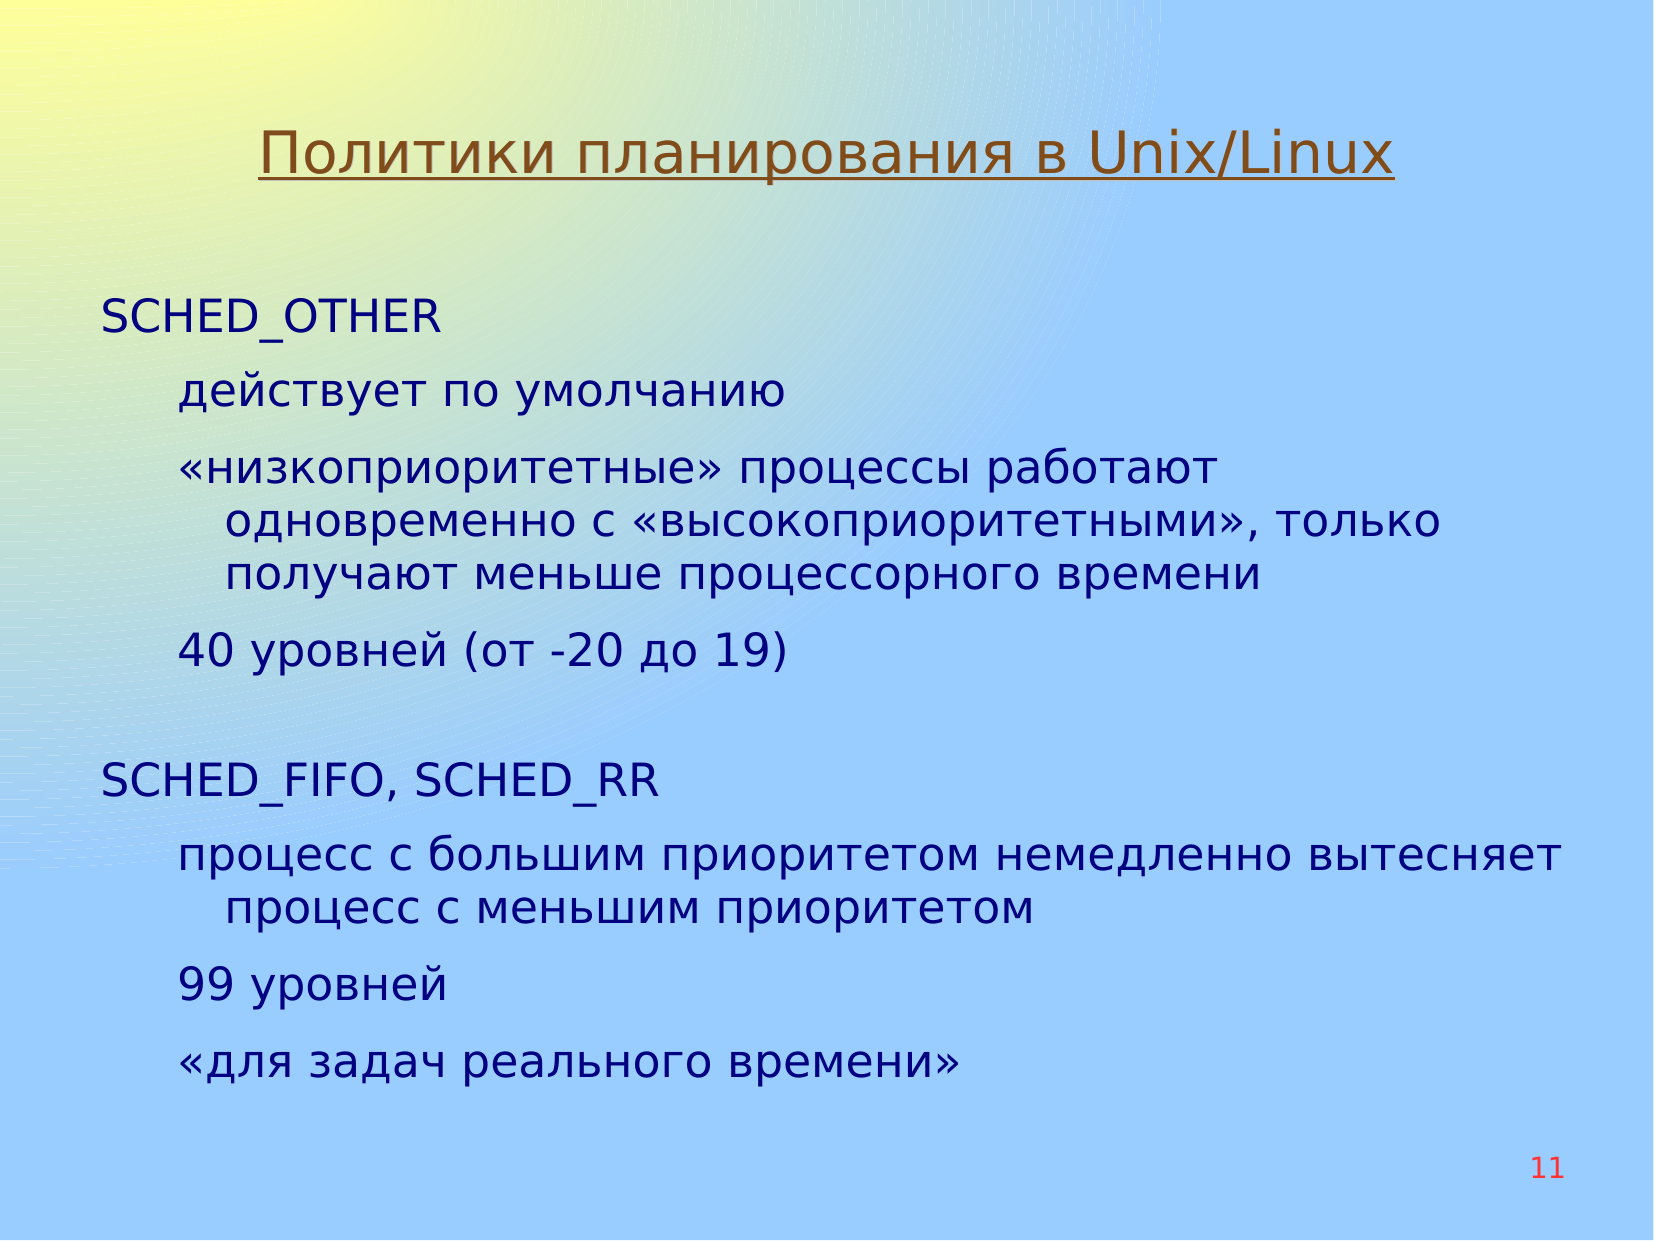

# Политики планирования в Unix/Linux
SCHED_OTHER
действует по умолчанию
«низкоприоритетные» процессы работают одновременно с «высокоприоритетными», только получают меньше процессорного времени
40 уровней (от -20 до 19)
SCHED_FIFO, SCHED_RR
процесс с большим приоритетом немедленно вытесняет процесс с меньшим приоритетом
99 уровней
«для задач реального времени»
11